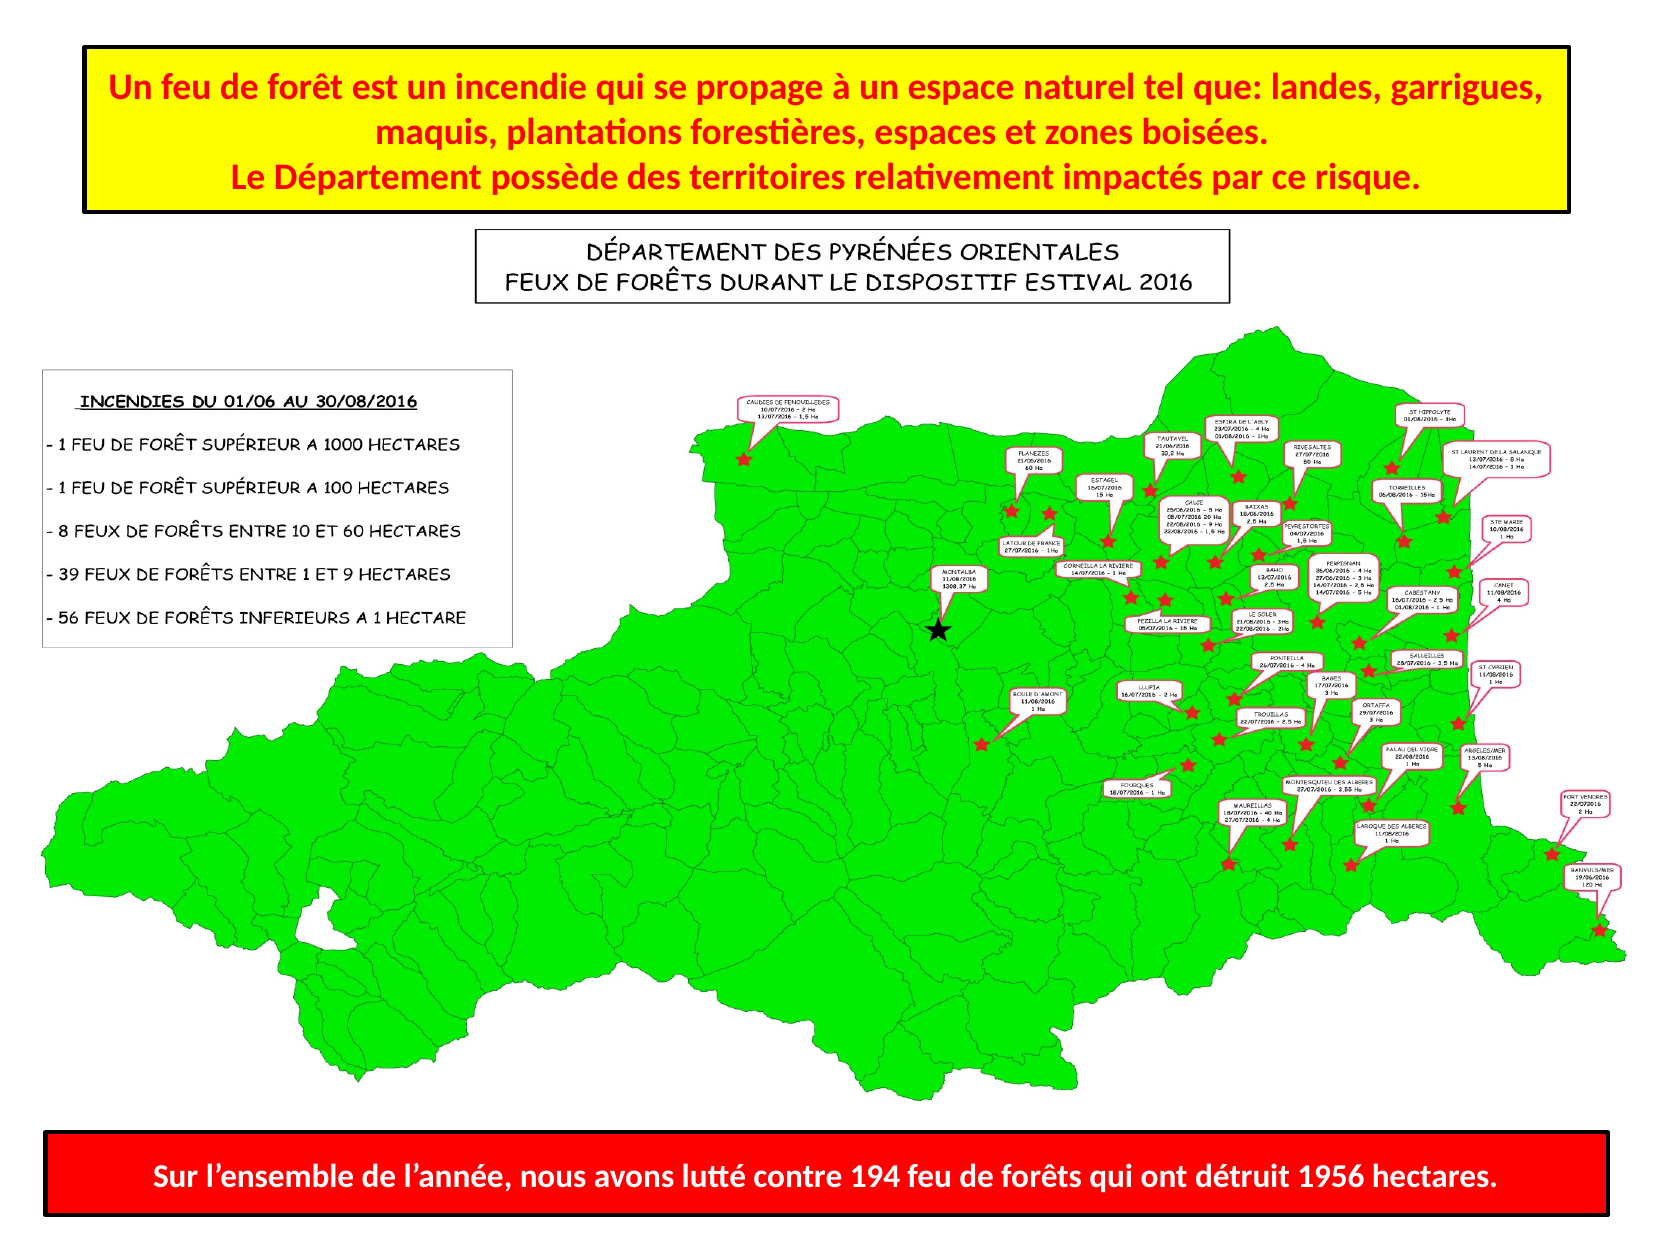

Un feu de forêt est un incendie qui se propage à un espace naturel tel que: landes, garrigues, maquis, plantations forestières, espaces et zones boisées.
Le Département possède des territoires relativement impactés par ce risque.
#
Sur l’ensemble de l’année, nous avons lutté contre 194 feu de forêts qui ont détruit 1956 hectares.